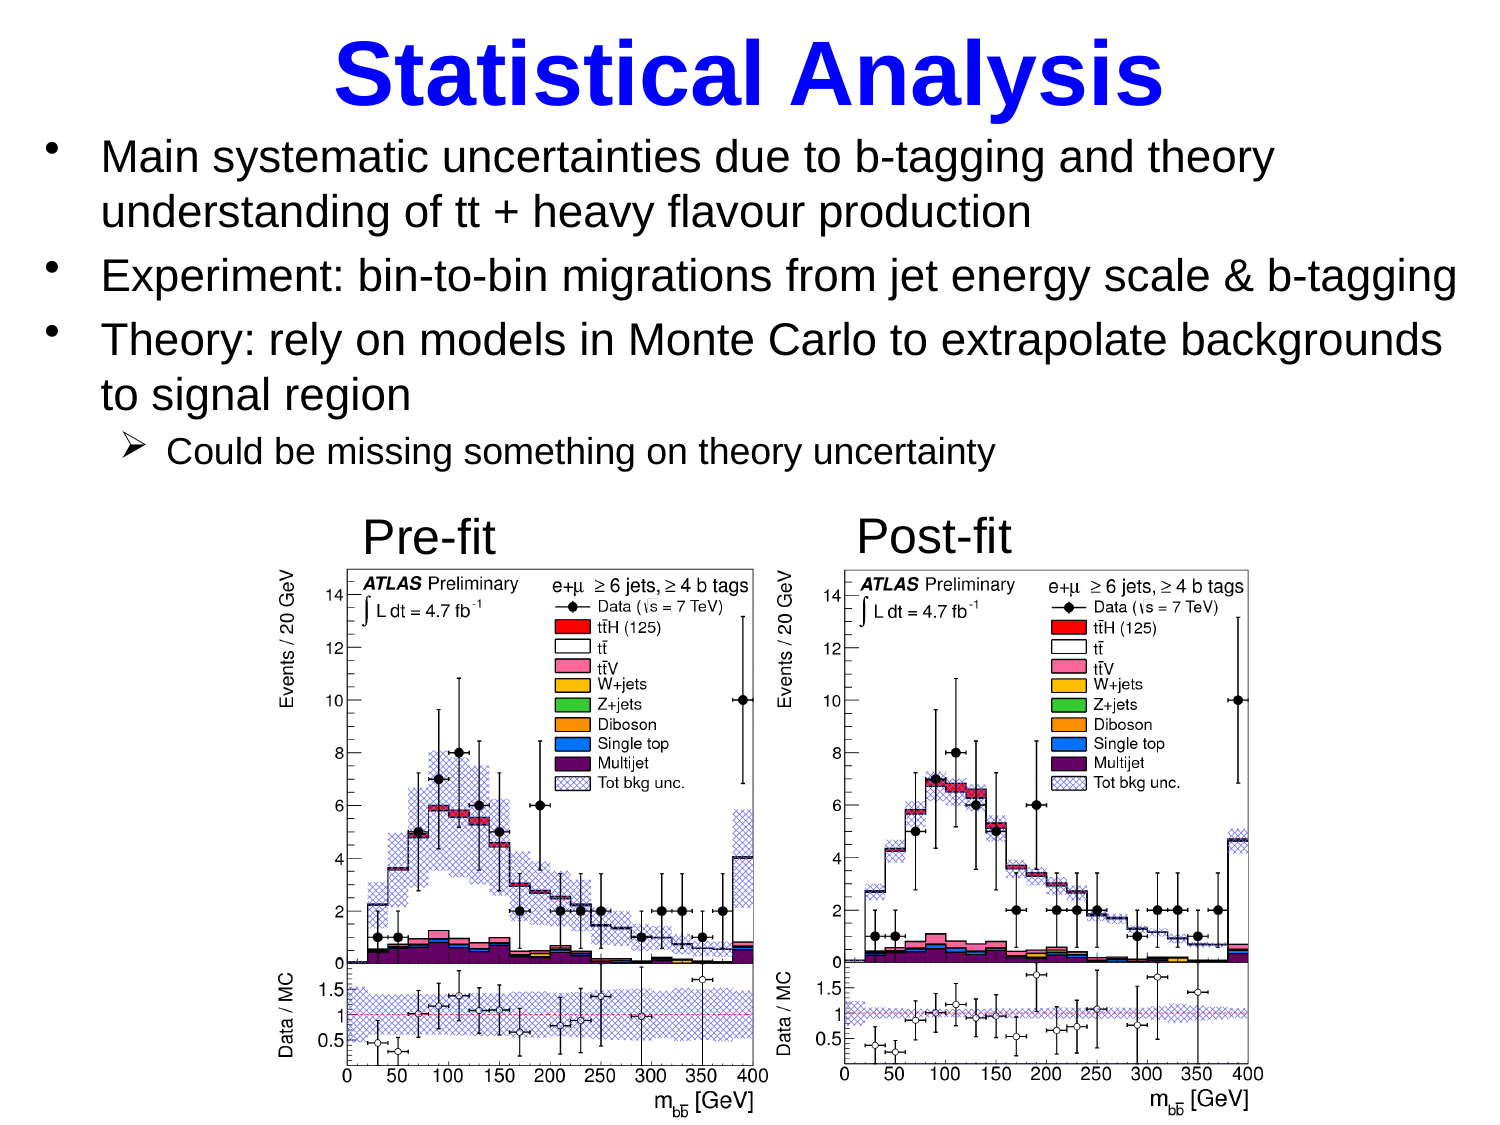

# Statistical Analysis
Main systematic uncertainties due to b-tagging and theory understanding of tt + heavy flavour production
Experiment: bin-to-bin migrations from jet energy scale & b-tagging
Theory: rely on models in Monte Carlo to extrapolate backgrounds to signal region
Could be missing something on theory uncertainty
Post-fit
Pre-fit